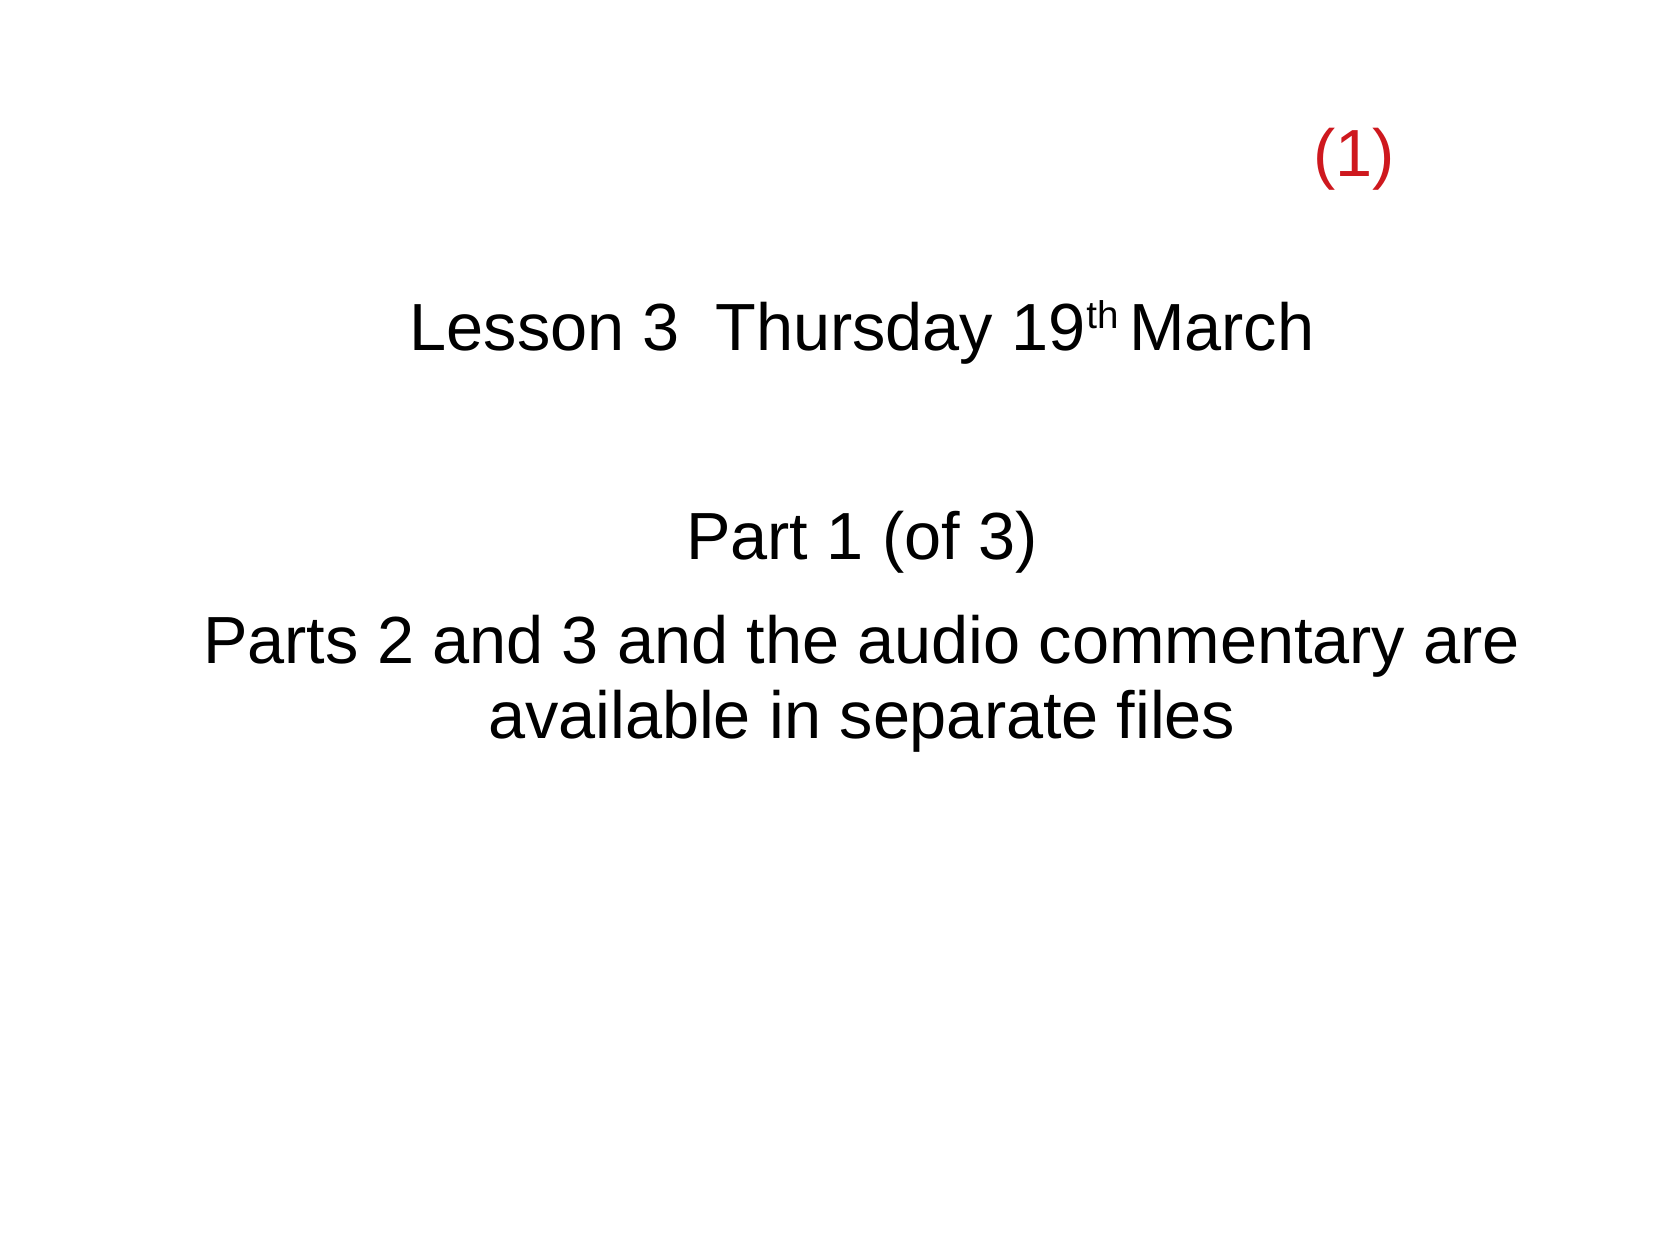

# (1)
Lesson 3 Thursday 19th March
Part 1 (of 3)
Parts 2 and 3 and the audio commentary are available in separate files